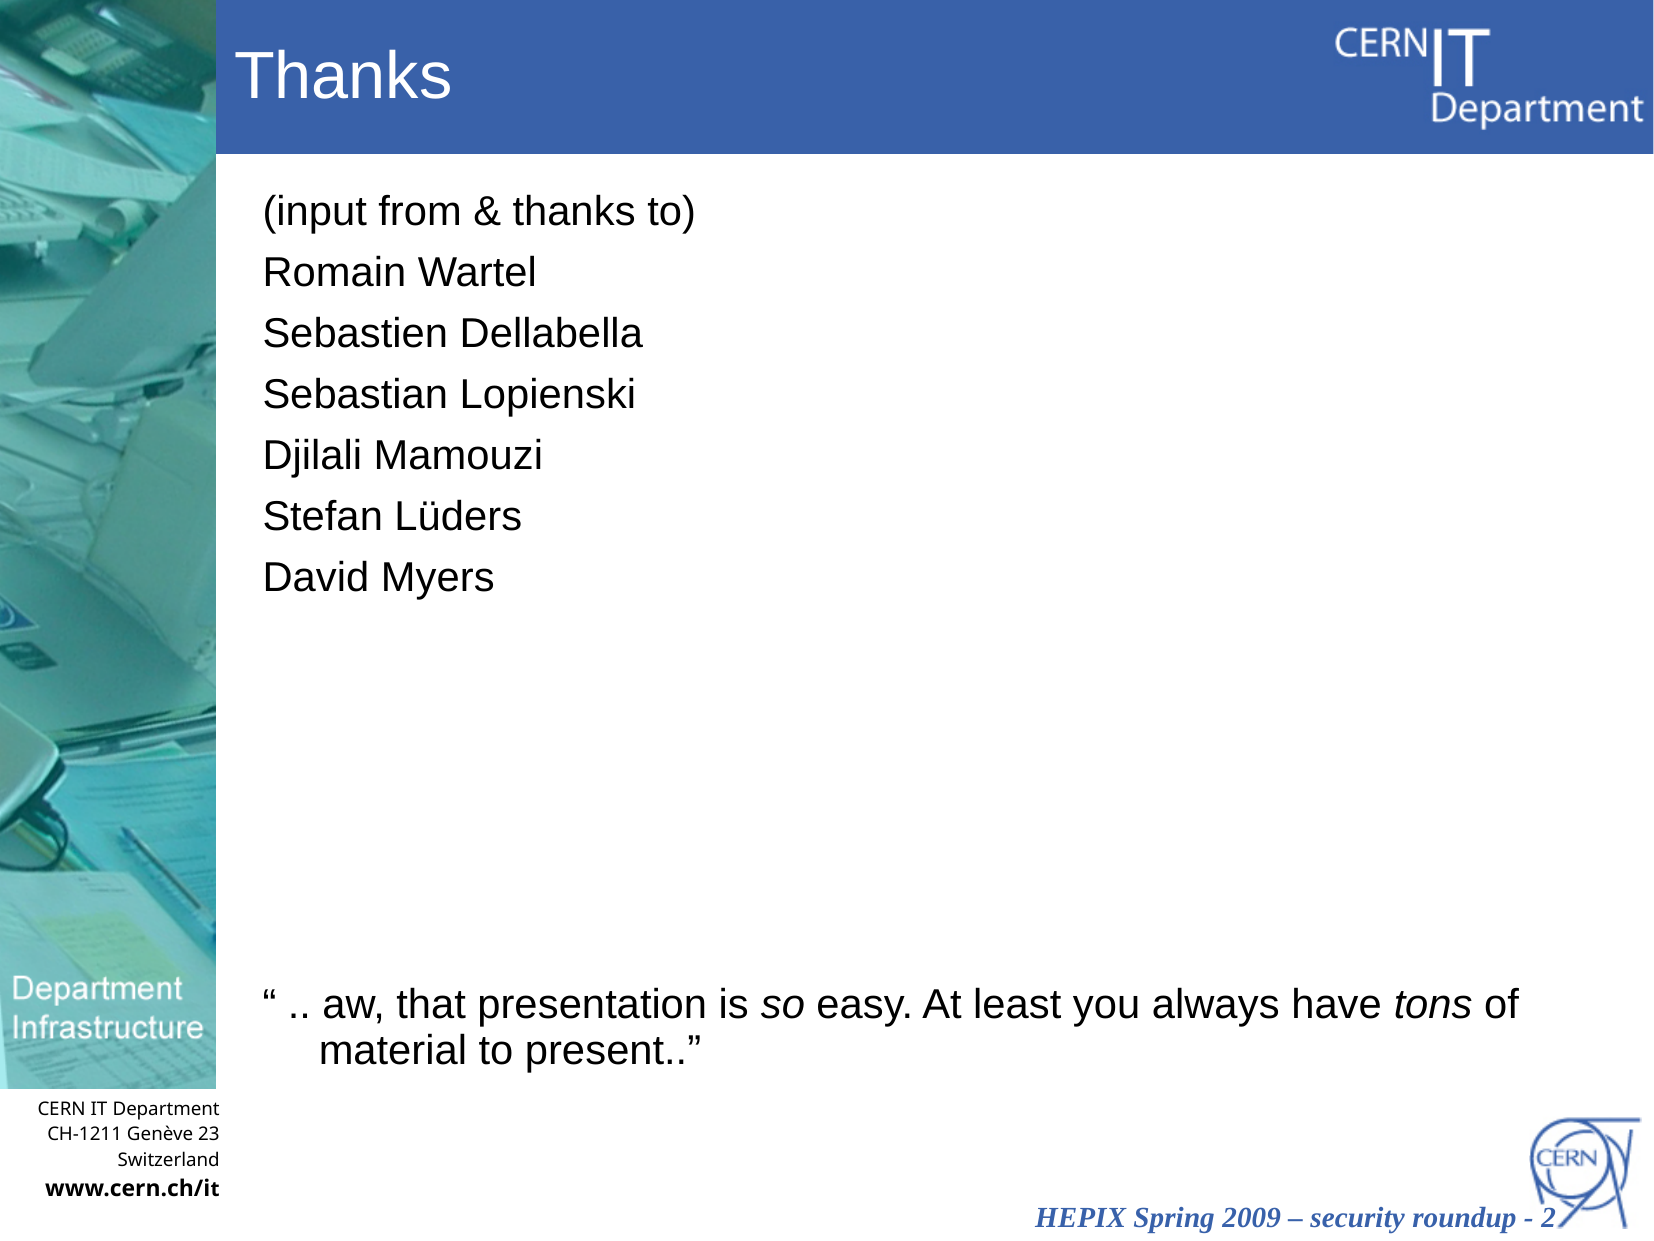

# Thanks
(input from & thanks to)
Romain Wartel
Sebastien Dellabella
Sebastian Lopienski
Djilali Mamouzi
Stefan Lüders
David Myers
“ .. aw, that presentation is so easy. At least you always have tons of material to present..”